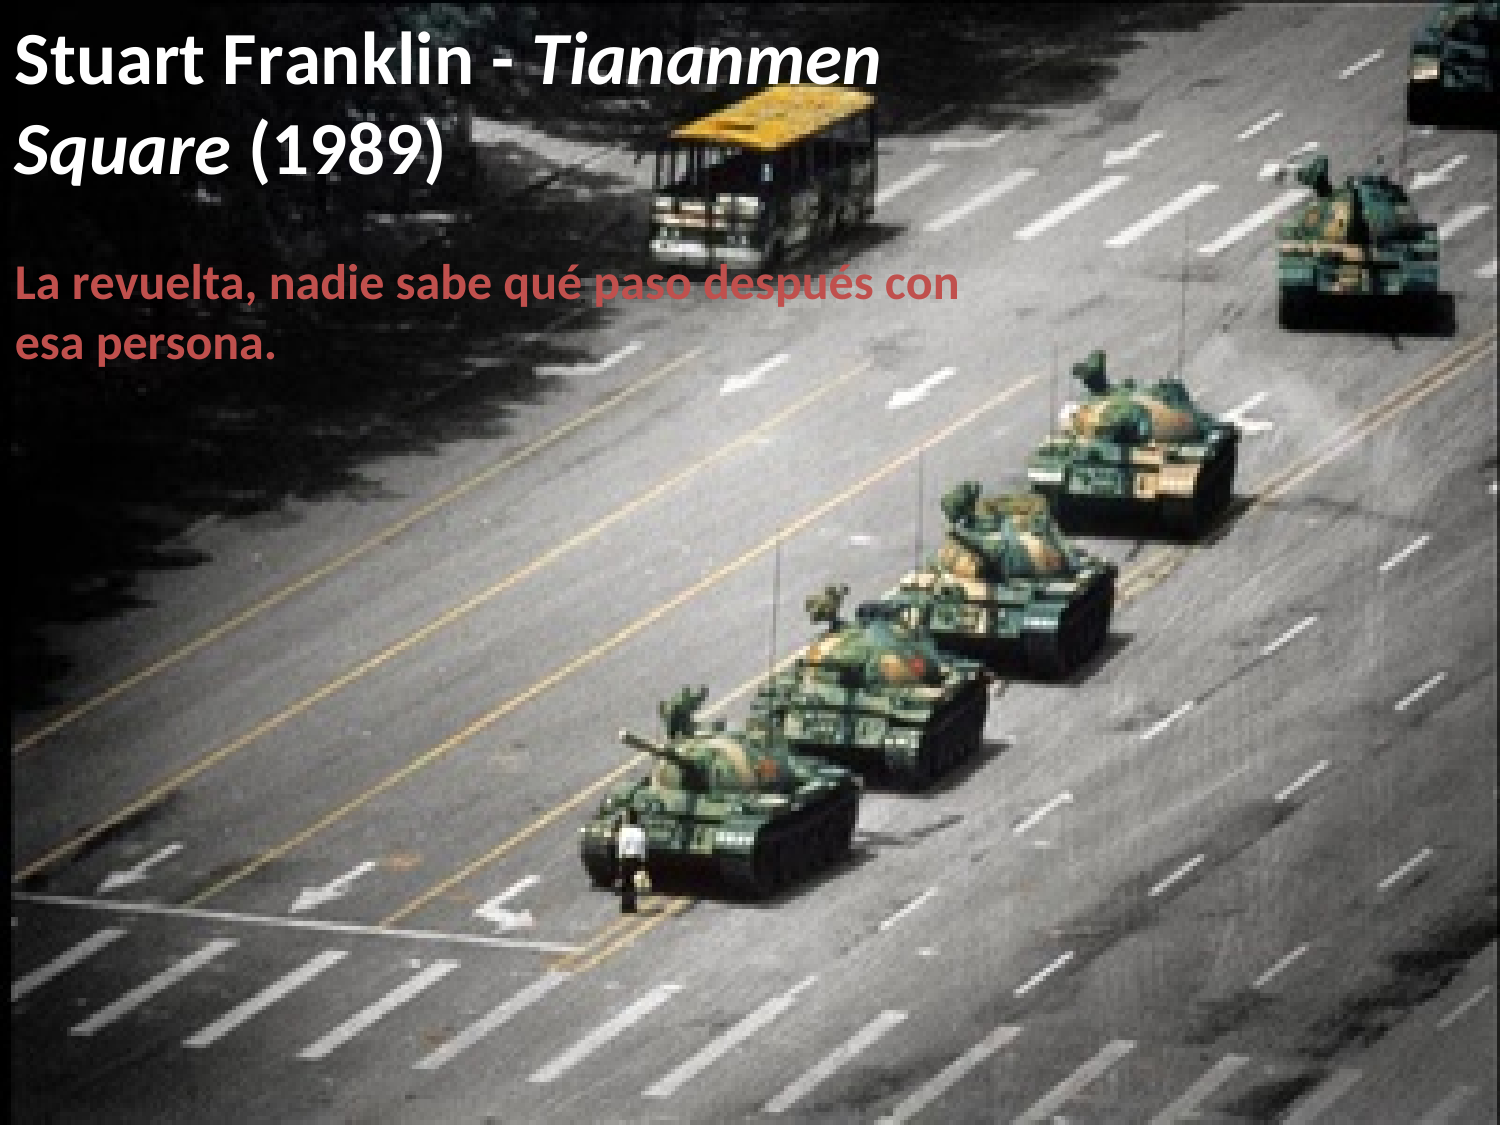

Stuart Franklin - Tiananmen Square (1989)
La revuelta, nadie sabe qué paso después con esa persona.